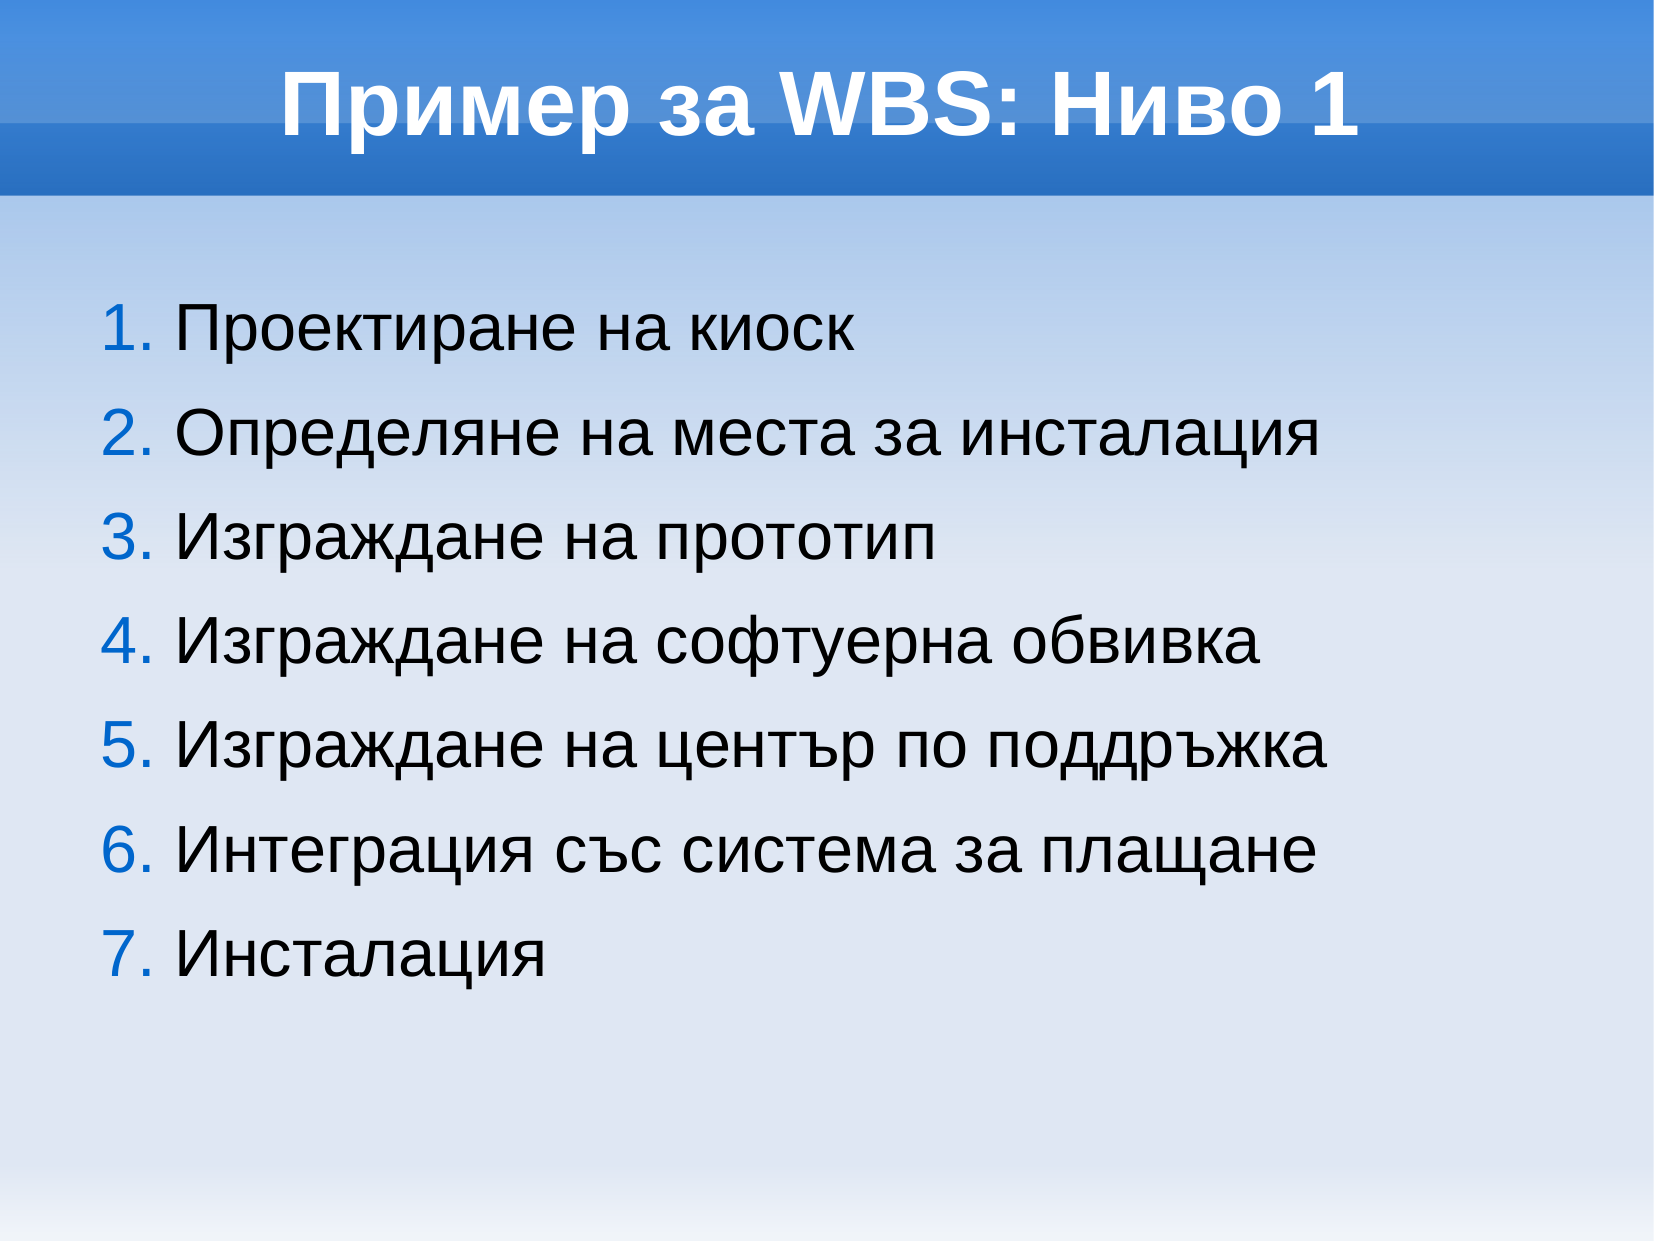

# Пример за WBS: Ниво 1
 Проектиране на киоск
 Определяне на места за инсталация
 Изграждане на прототип
 Изграждане на софтуерна обвивка
 Изграждане на център по поддръжка
 Интеграция със система за плащане
 Инсталация